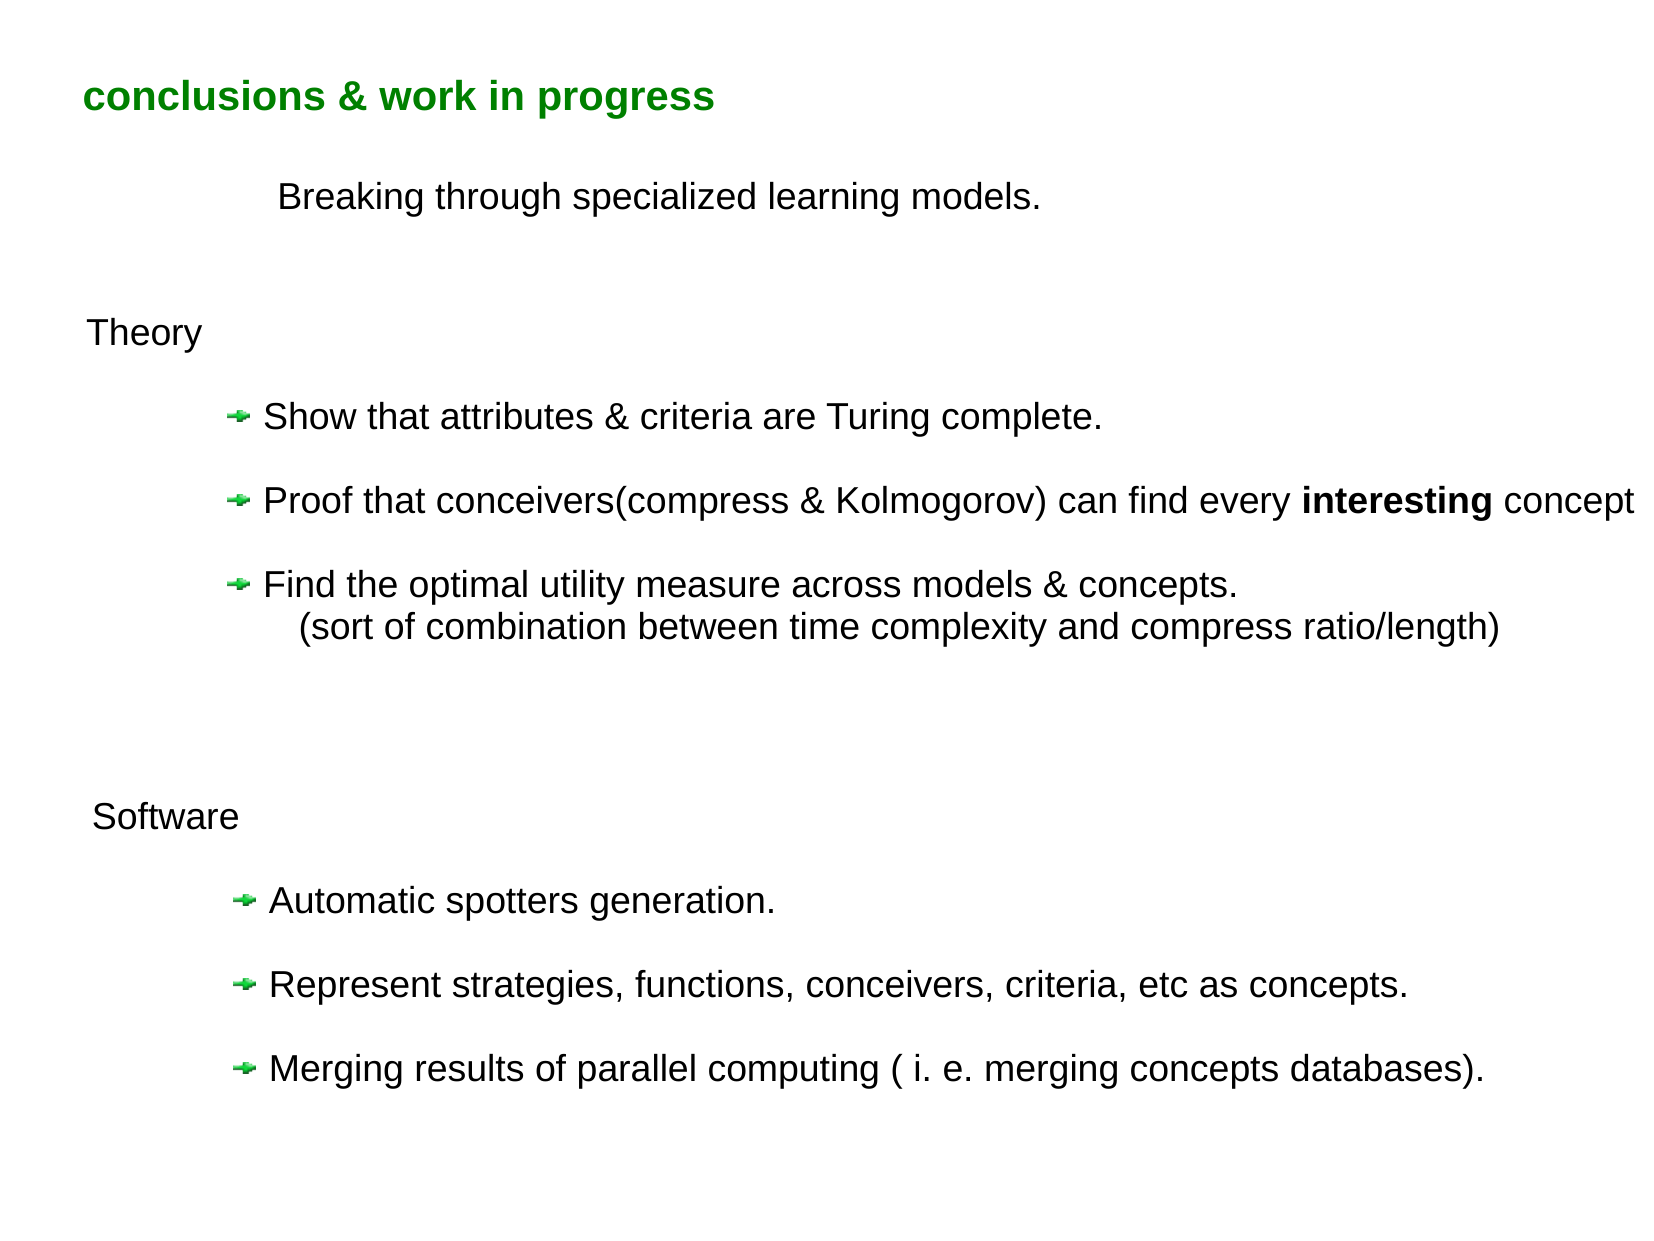

# conclusions & work in progress
Breaking through specialized learning models.
Theory
Show that attributes & criteria are Turing complete.
Proof that conceivers(compress & Kolmogorov) can find every interesting concept
Find the optimal utility measure across models & concepts.
(sort of combination between time complexity and compress ratio/length)
Software
Automatic spotters generation.
Represent strategies, functions, conceivers, criteria, etc as concepts.
Merging results of parallel computing ( i. e. merging concepts databases).